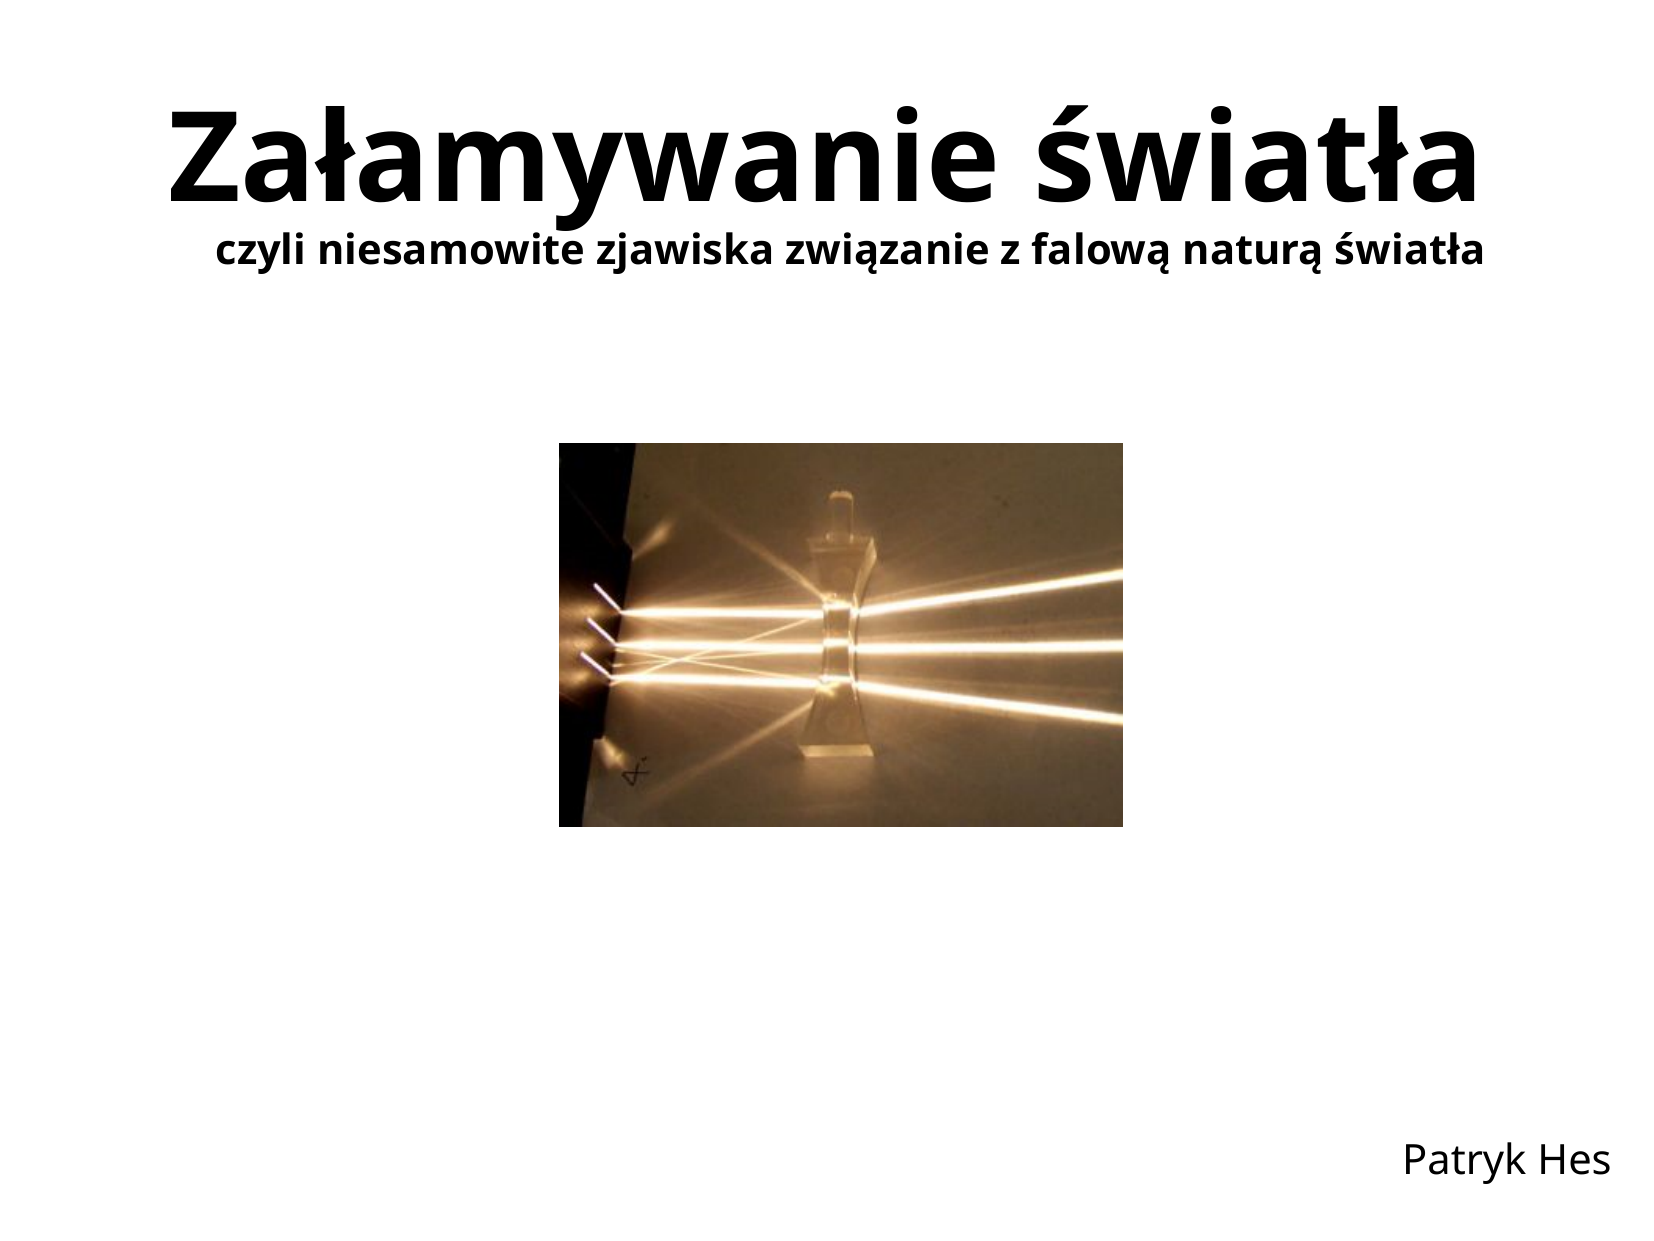

# Załamywanie światła
czyli niesamowite zjawiska związanie z falową naturą światła
Patryk Hes